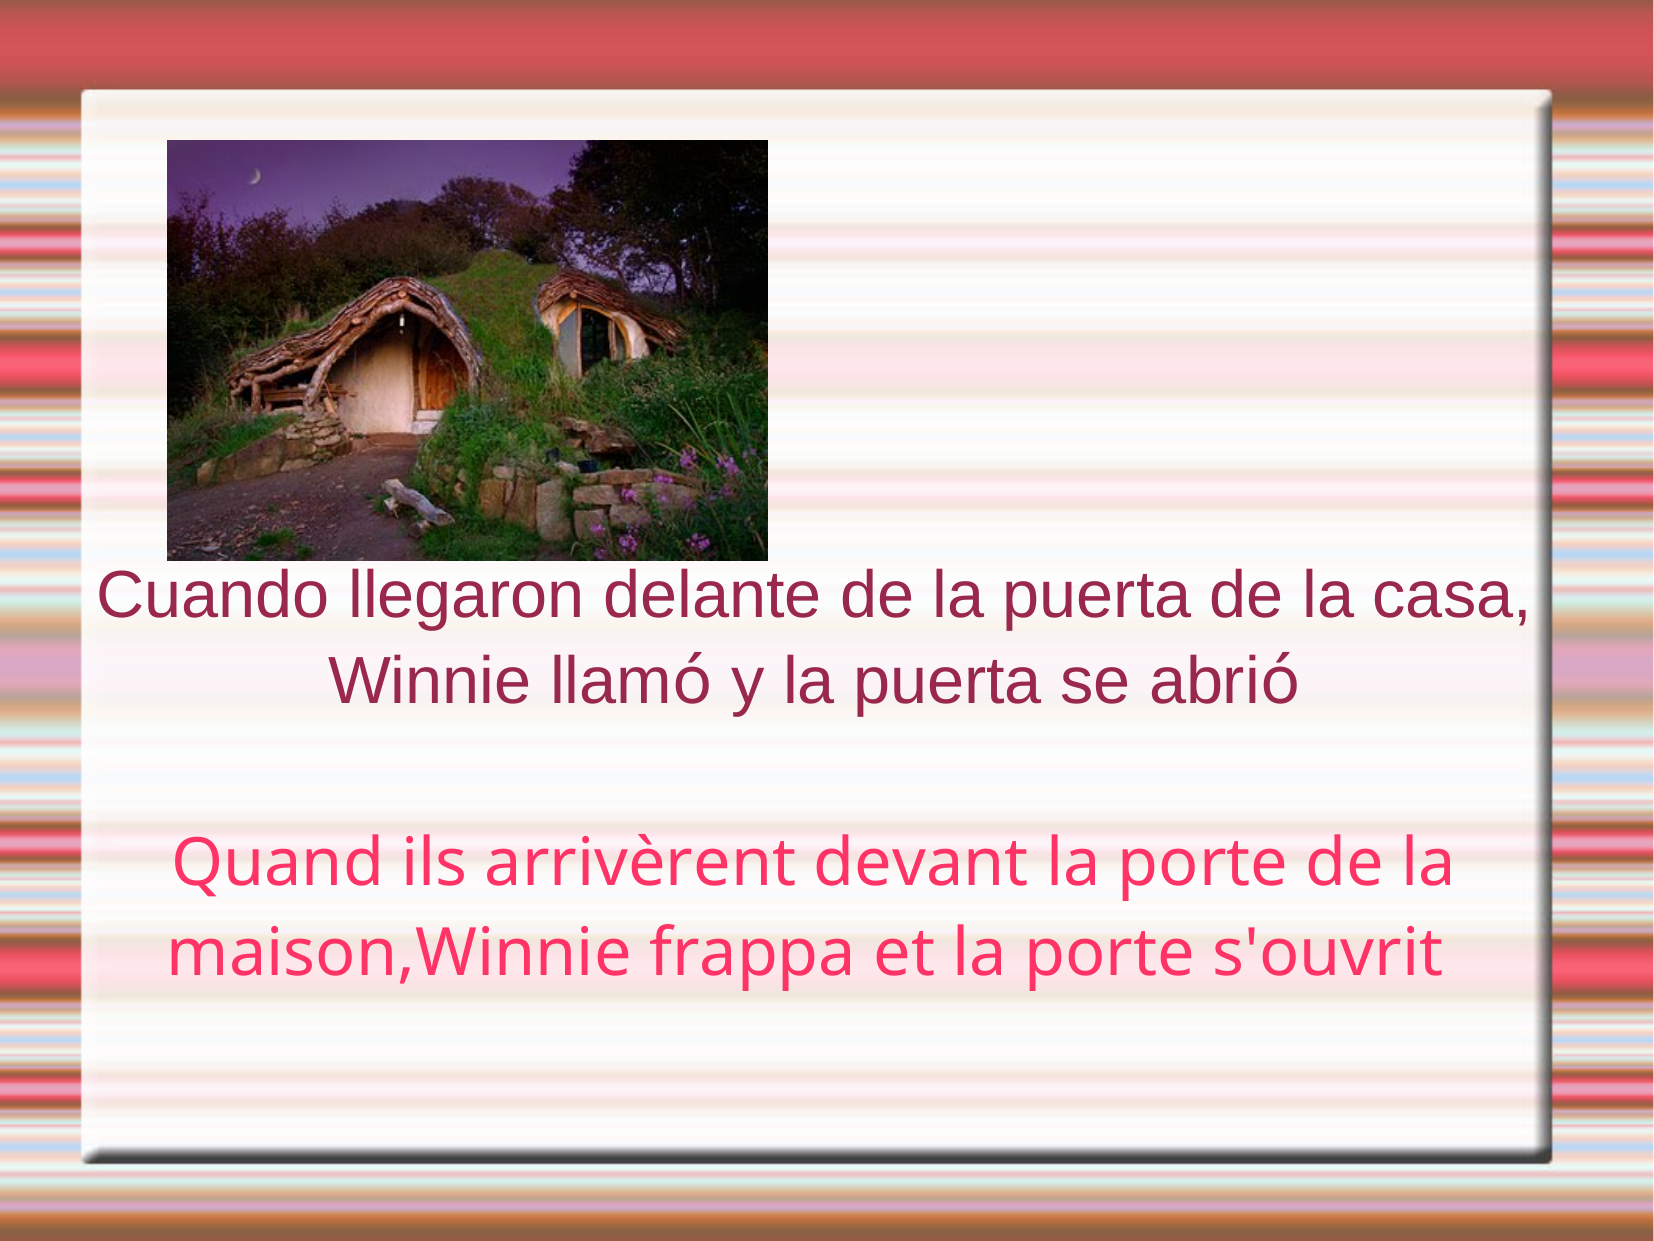

# Cuando llegaron delante de la puerta de la casa, Winnie llamó y la puerta se abrió
Quand ils arrivèrent devant la porte de la maison,Winnie frappa et la porte s'ouvrit